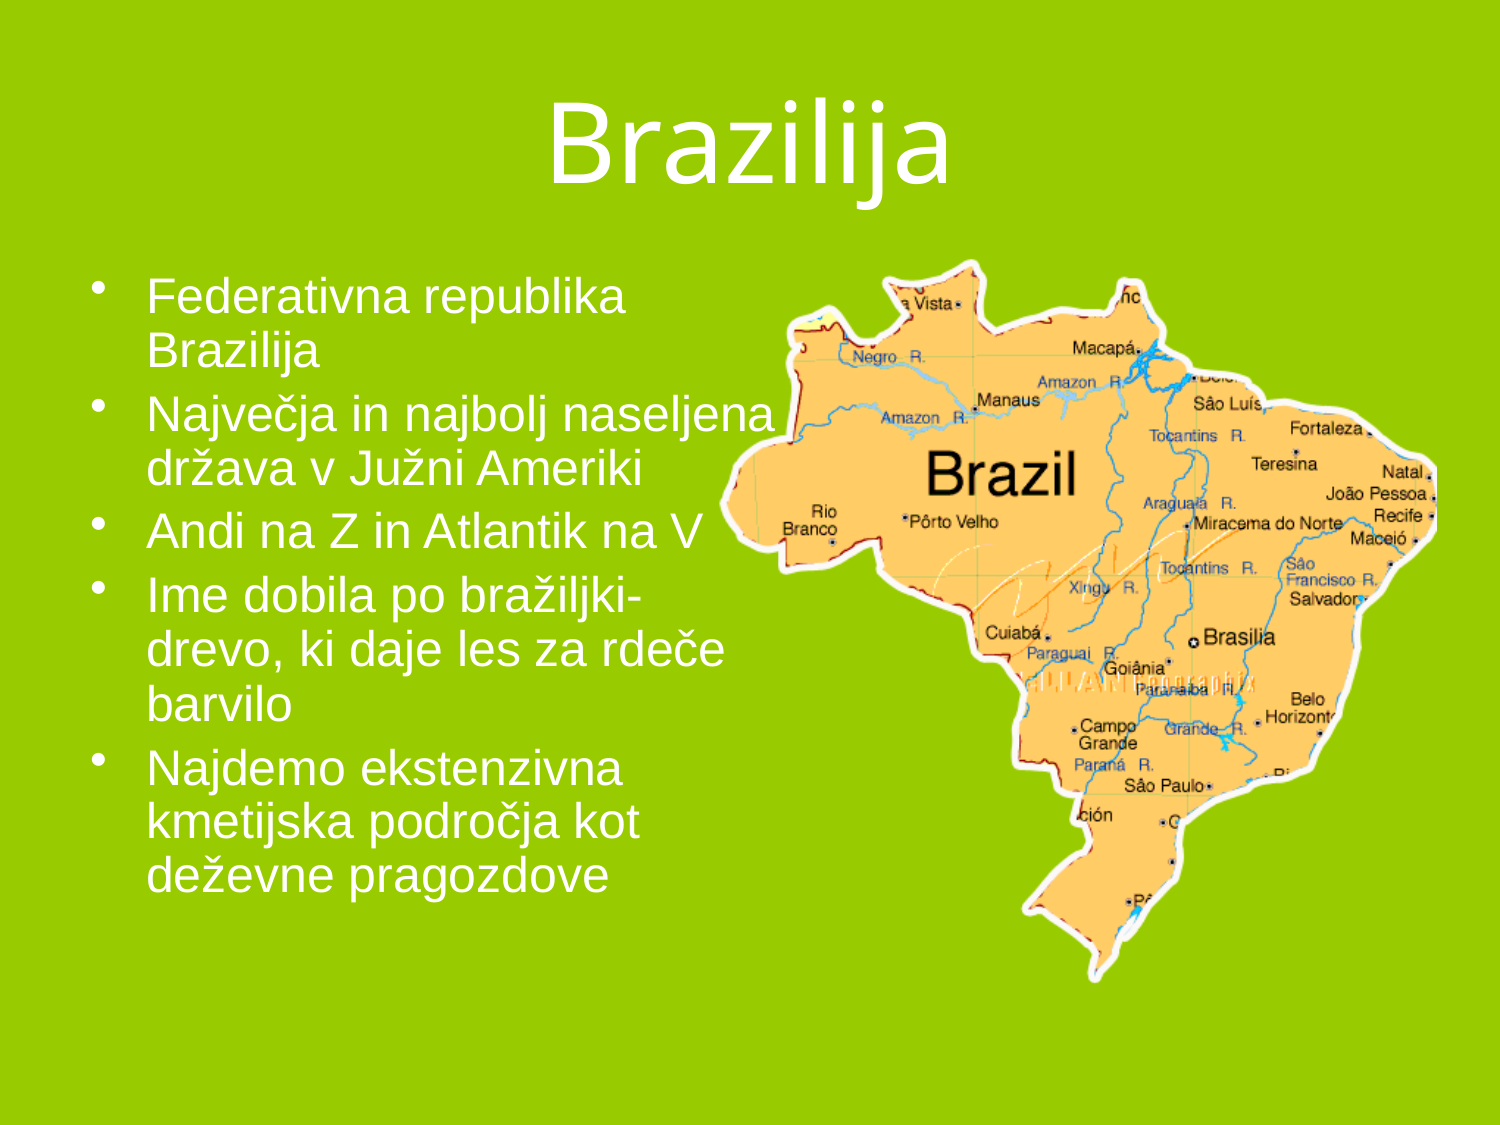

# Brazilija
Federativna republika Brazilija
Največja in najbolj naseljena država v Južni Ameriki
Andi na Z in Atlantik na V
Ime dobila po bražiljki- drevo, ki daje les za rdeče barvilo
Najdemo ekstenzivna kmetijska področja kot deževne pragozdove